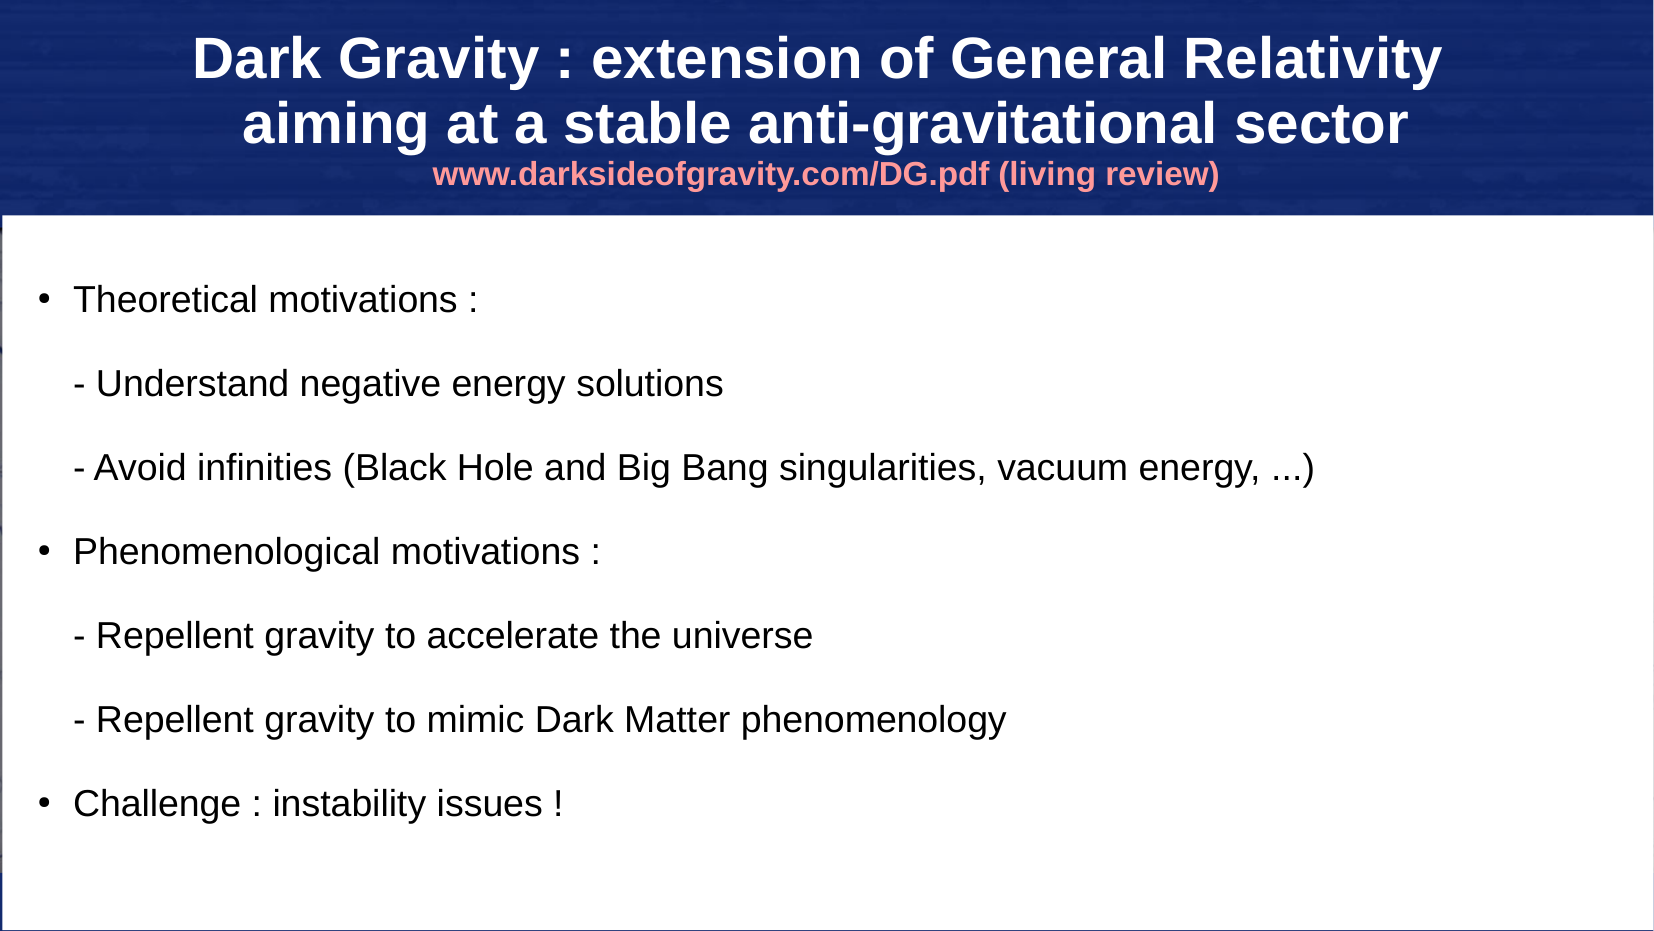

Dark Gravity : extension of General Relativity
aiming at a stable anti-gravitational sector
www.darksideofgravity.com/DG.pdf (living review)
# Theoretical motivations :
- Understand negative energy solutions
- Avoid infinities (Black Hole and Big Bang singularities, vacuum energy, ...)
Phenomenological motivations :
- Repellent gravity to accelerate the universe
- Repellent gravity to mimic Dark Matter phenomenology
Challenge : instability issues !